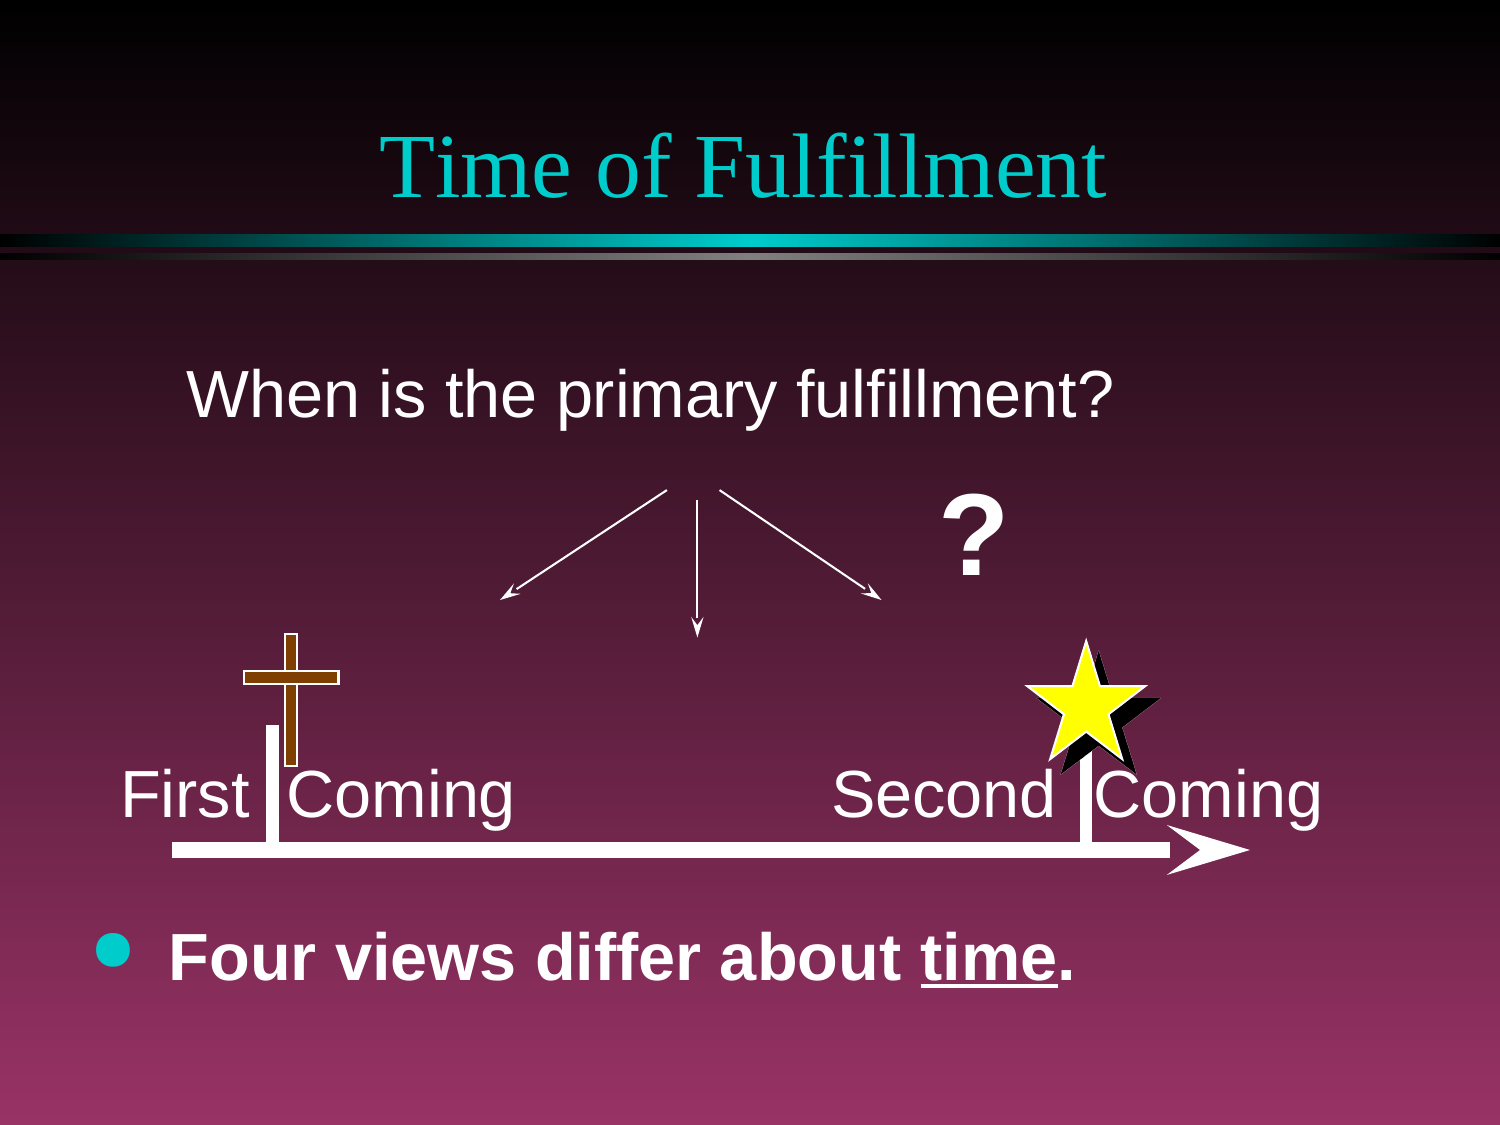

# Time of Fulfillment
When is the primary fulfillment?
?
First Coming
Second Coming
 Four views differ about time.